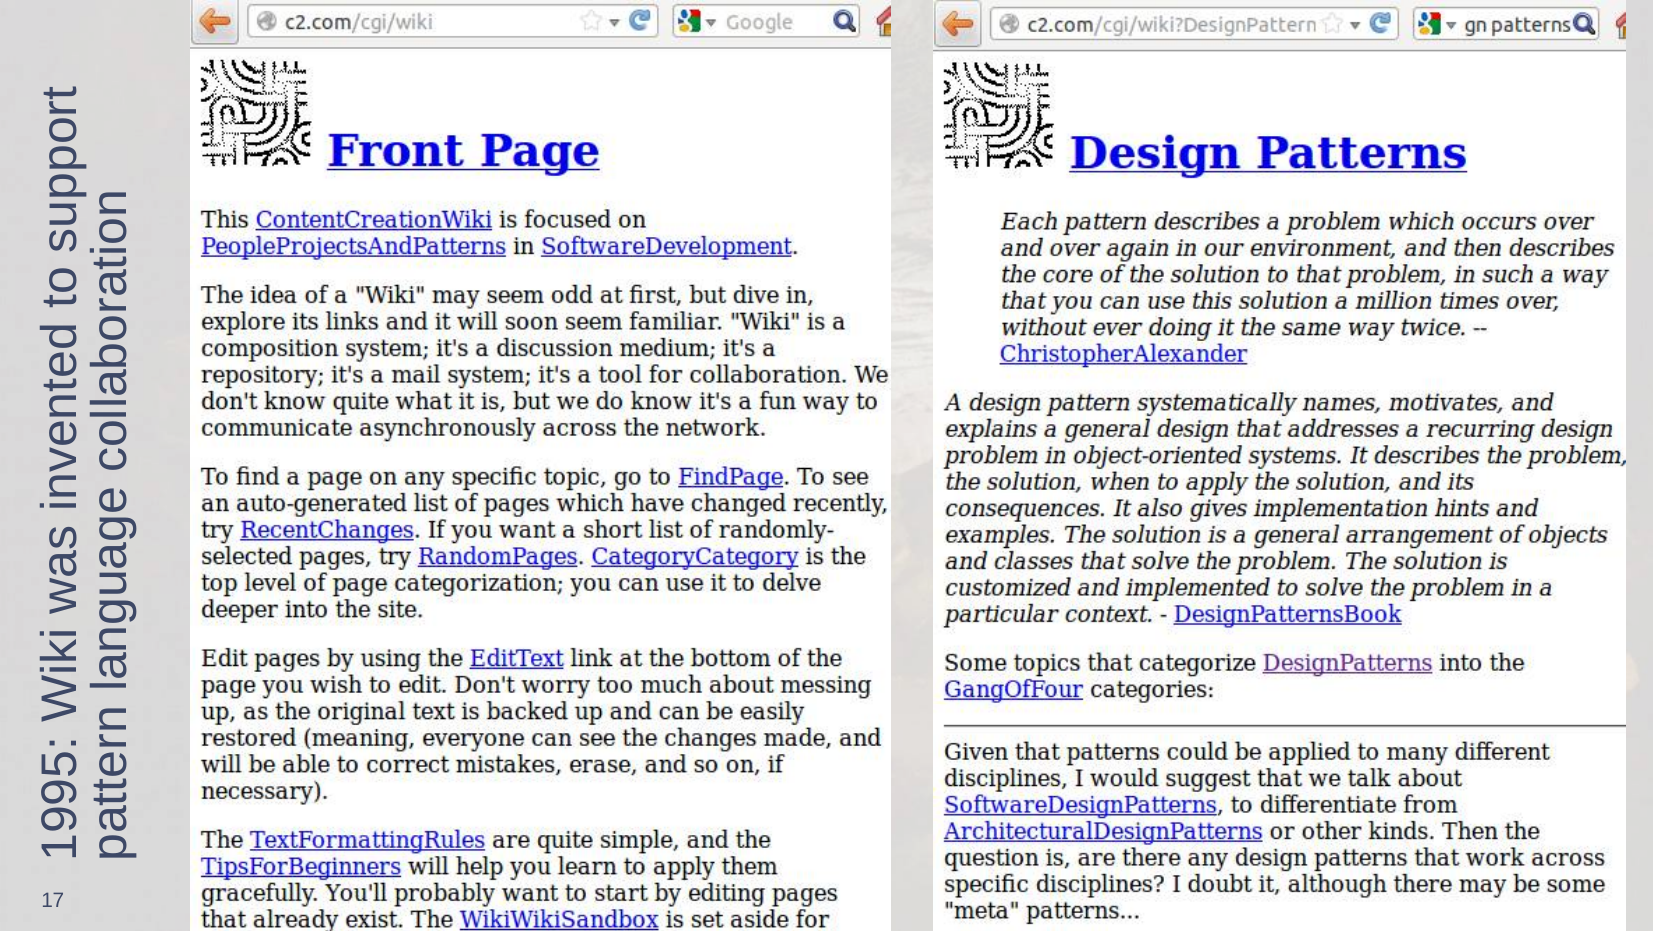

# 1995: Wiki was invented to support pattern language collaboration
Evolving Pattern Language towards an Affordance Language
May 2018
17